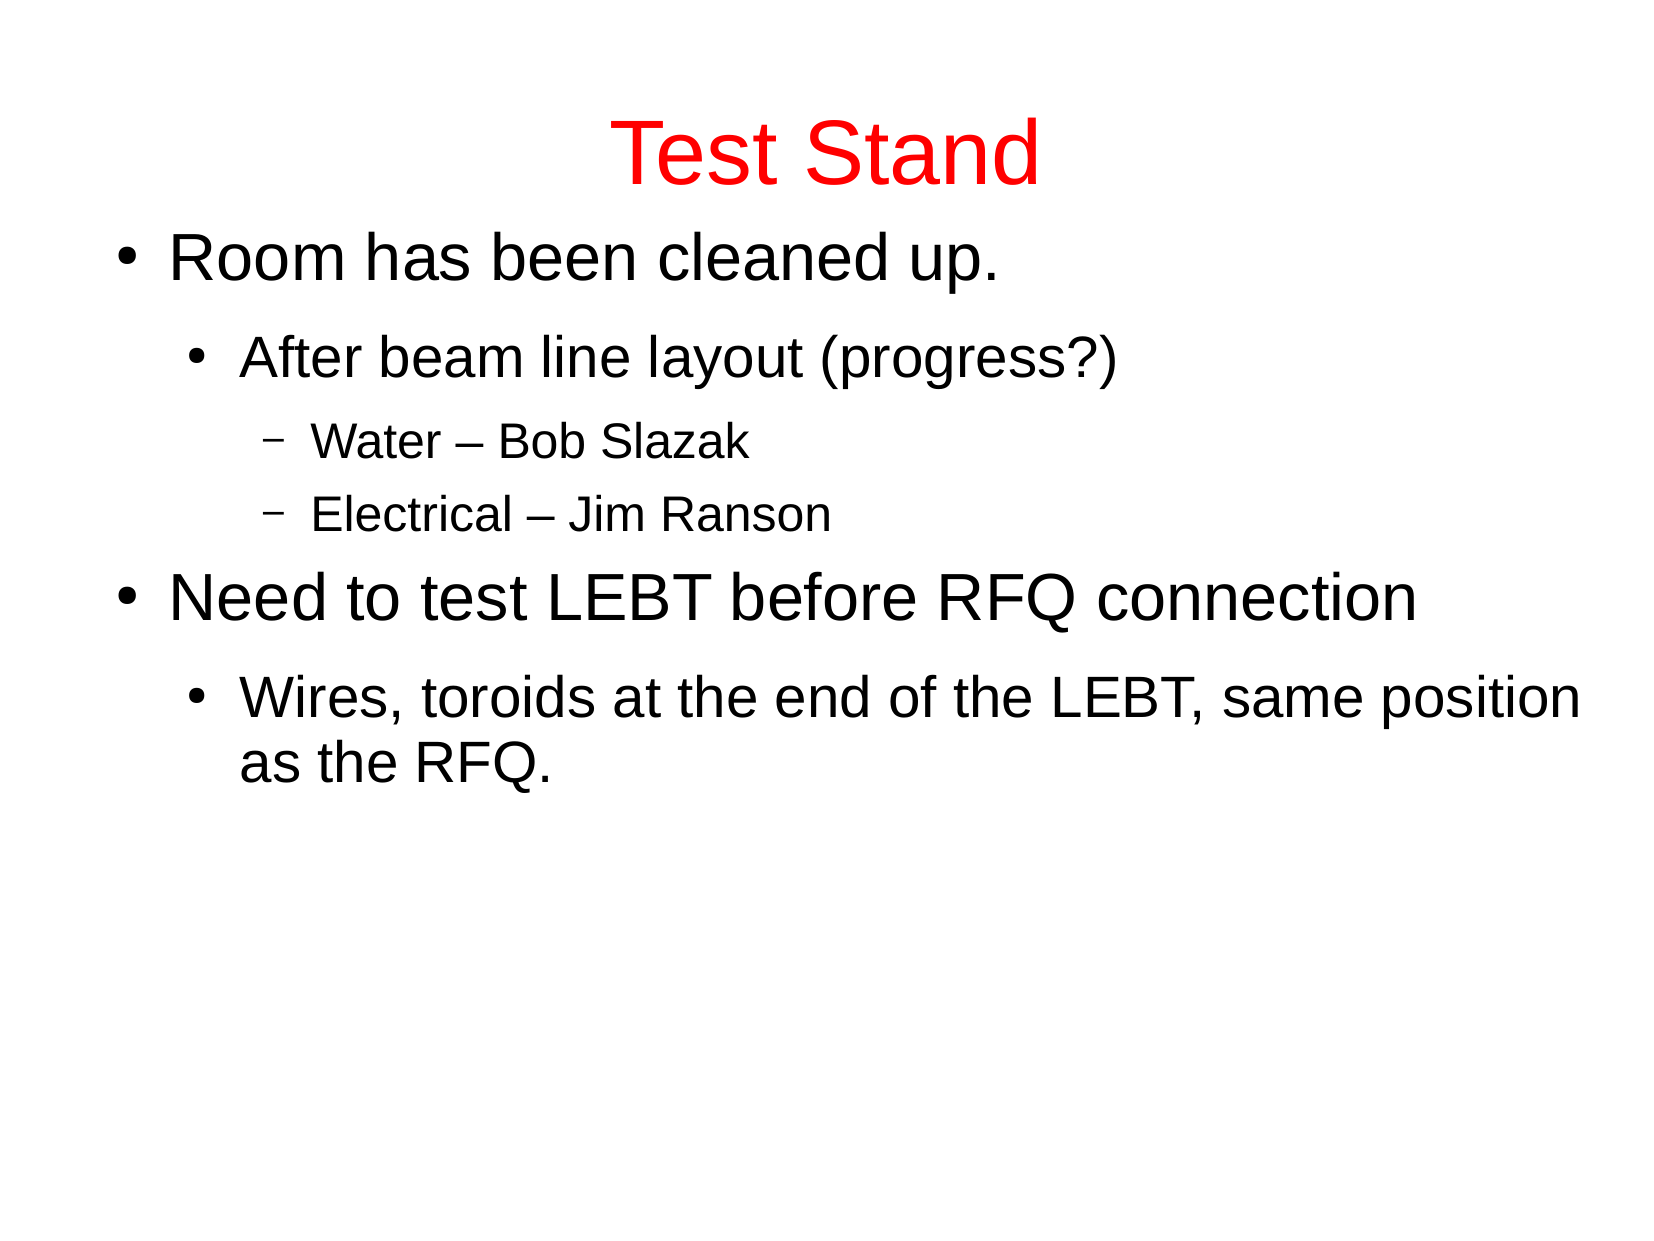

# Test Stand
Room has been cleaned up.
After beam line layout (progress?)
Water – Bob Slazak
Electrical – Jim Ranson
Need to test LEBT before RFQ connection
Wires, toroids at the end of the LEBT, same position as the RFQ.